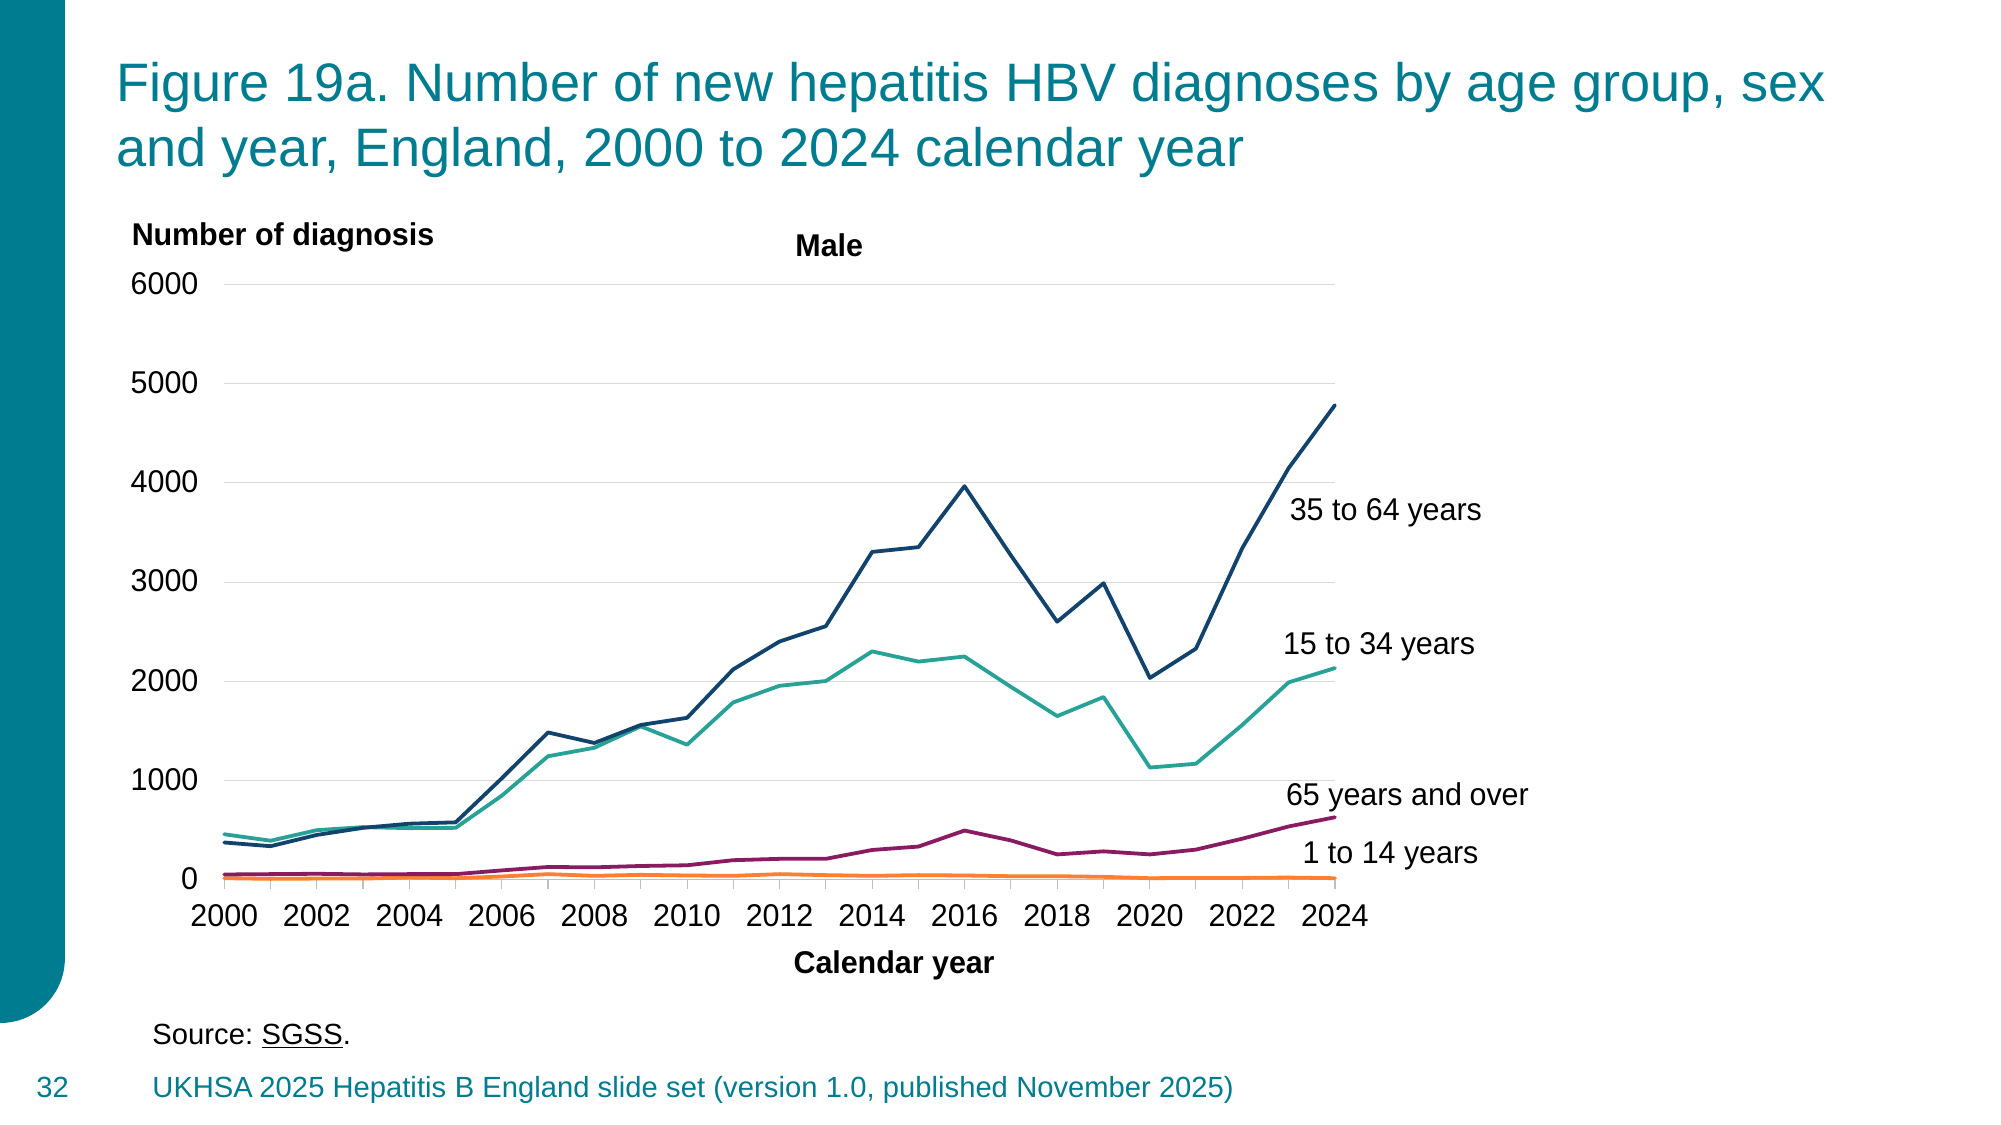

# Figure 19a. Number of new hepatitis HBV diagnoses by age group, sex and year, England, 2000 to 2024 calendar year
Source: SGSS.
UKHSA 2025 Hepatitis B England slide set (version 1.0, published November 2025)